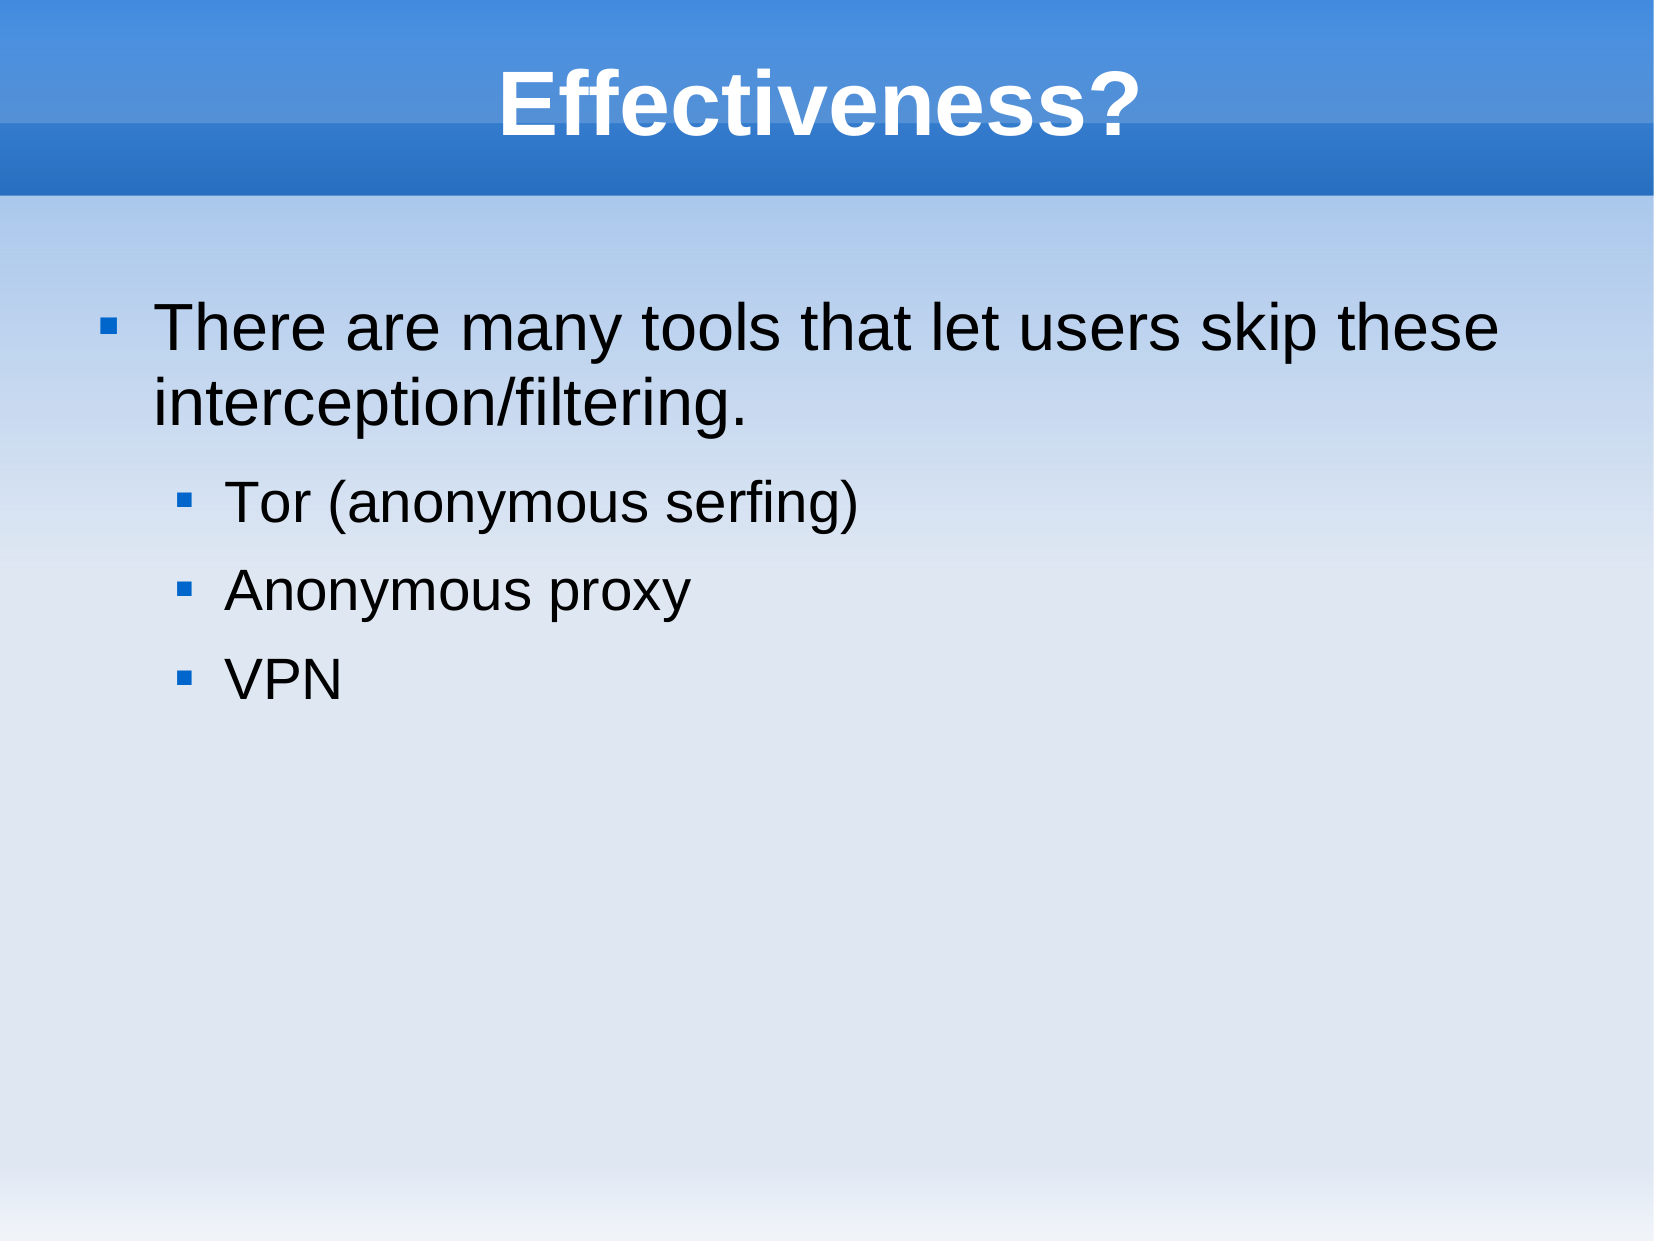

# Effectiveness?
There are many tools that let users skip these interception/filtering.
Tor (anonymous serfing)
Anonymous proxy
VPN